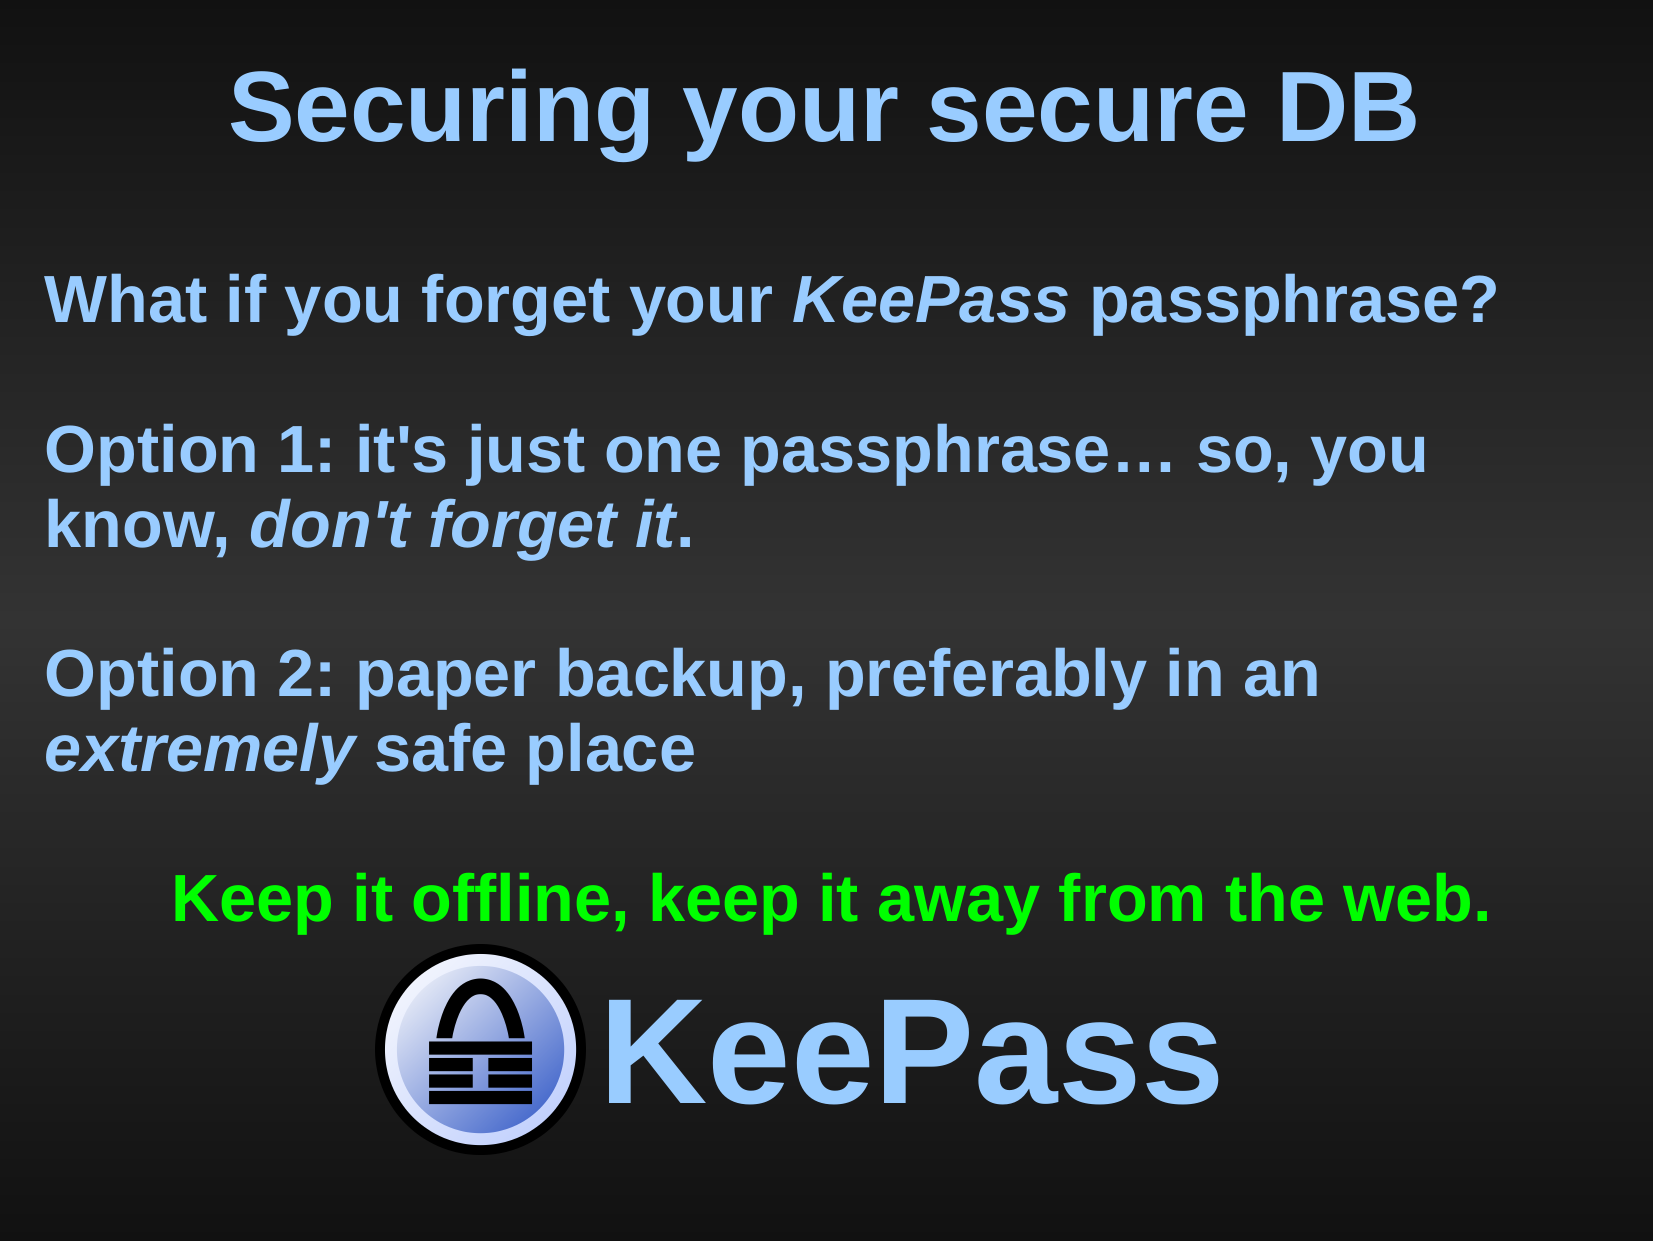

# Securing your secure DB
What if you forget your KeePass passphrase?
Option 1: it's just one passphrase… so, you know, don't forget it.
Option 2: paper backup, preferably in an extremely safe place
Keep it offline, keep it away from the web.
KeePass